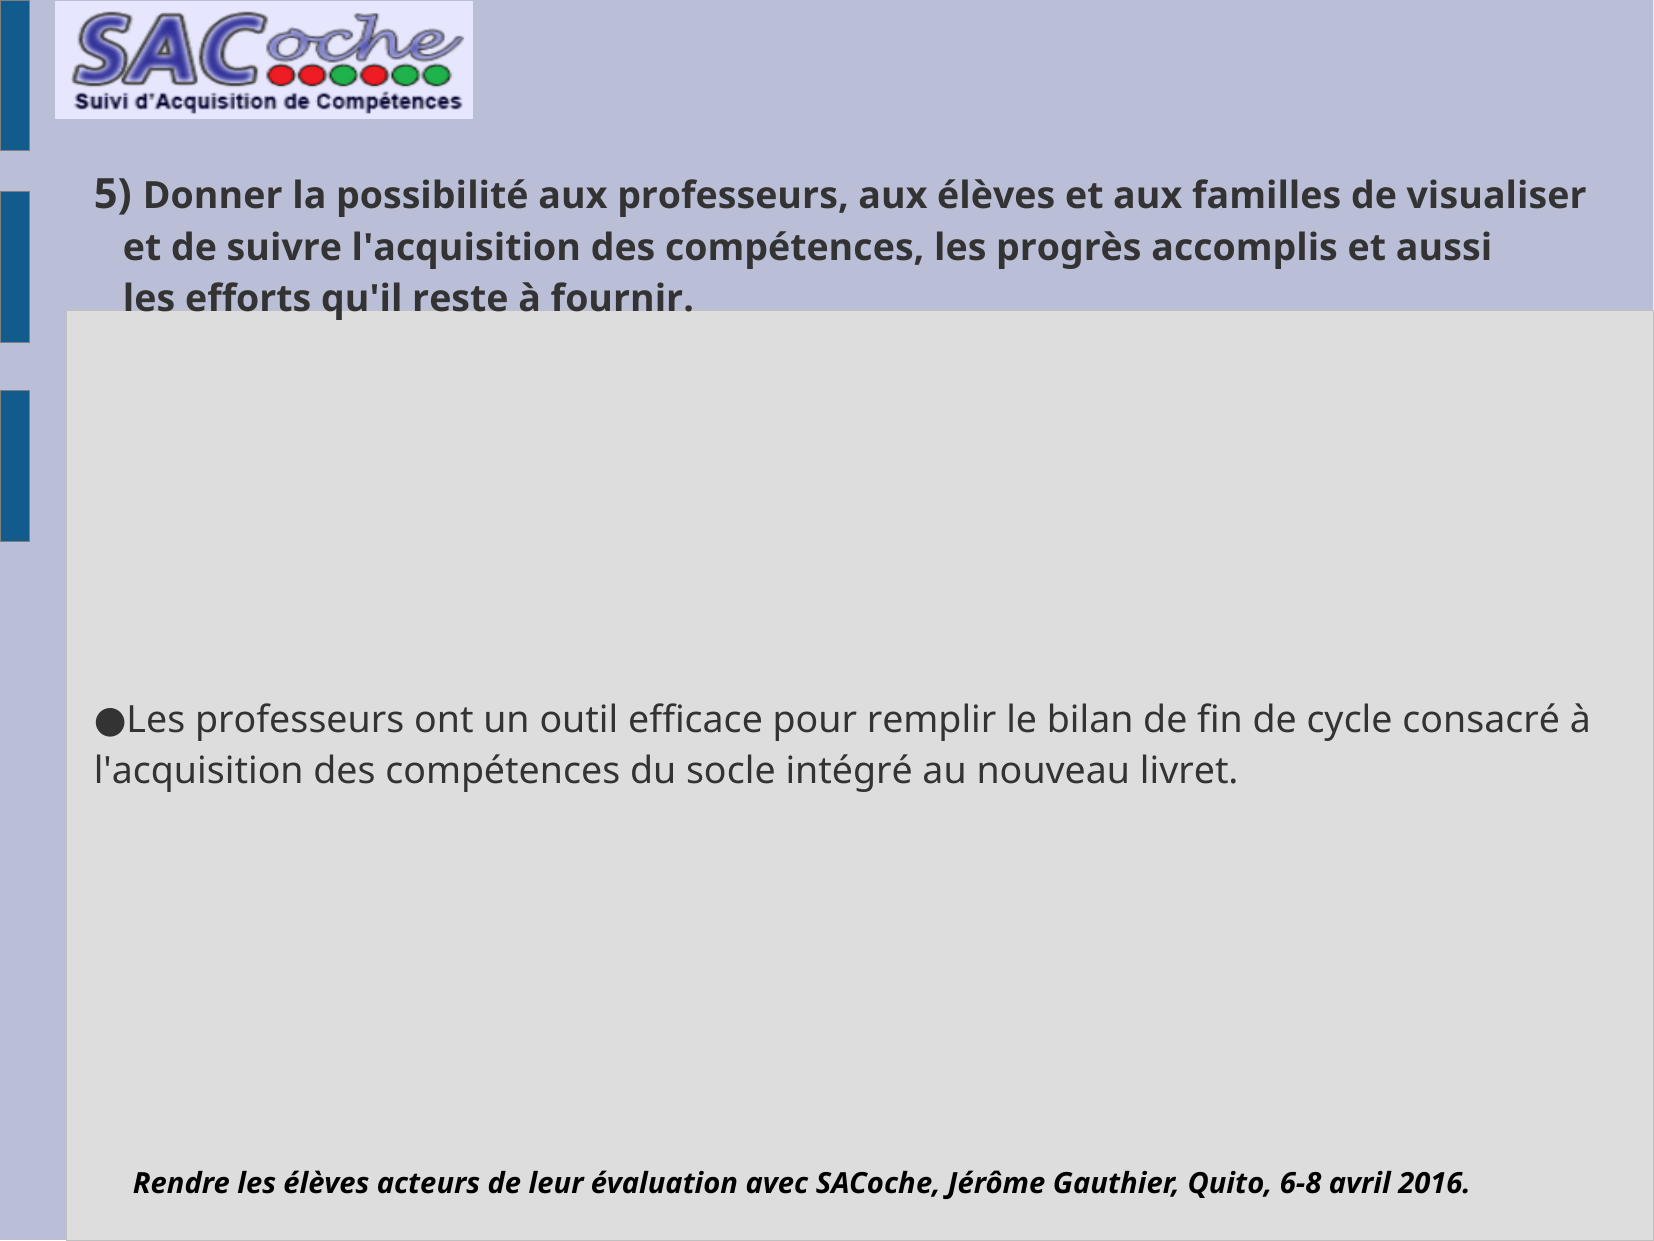

# 5) Donner la possibilité aux professeurs, aux élèves et aux familles de visualiser et de suivre l'acquisition des compétences, les progrès accomplis et aussi les efforts qu'il reste à fournir. ●Les professeurs ont un outil efficace pour remplir le bilan de fin de cycle consacré à l'acquisition des compétences du socle intégré au nouveau livret.
Rendre les élèves acteurs de leur évaluation avec SACoche, Jérôme Gauthier, Quito, 6-8 avril 2016.